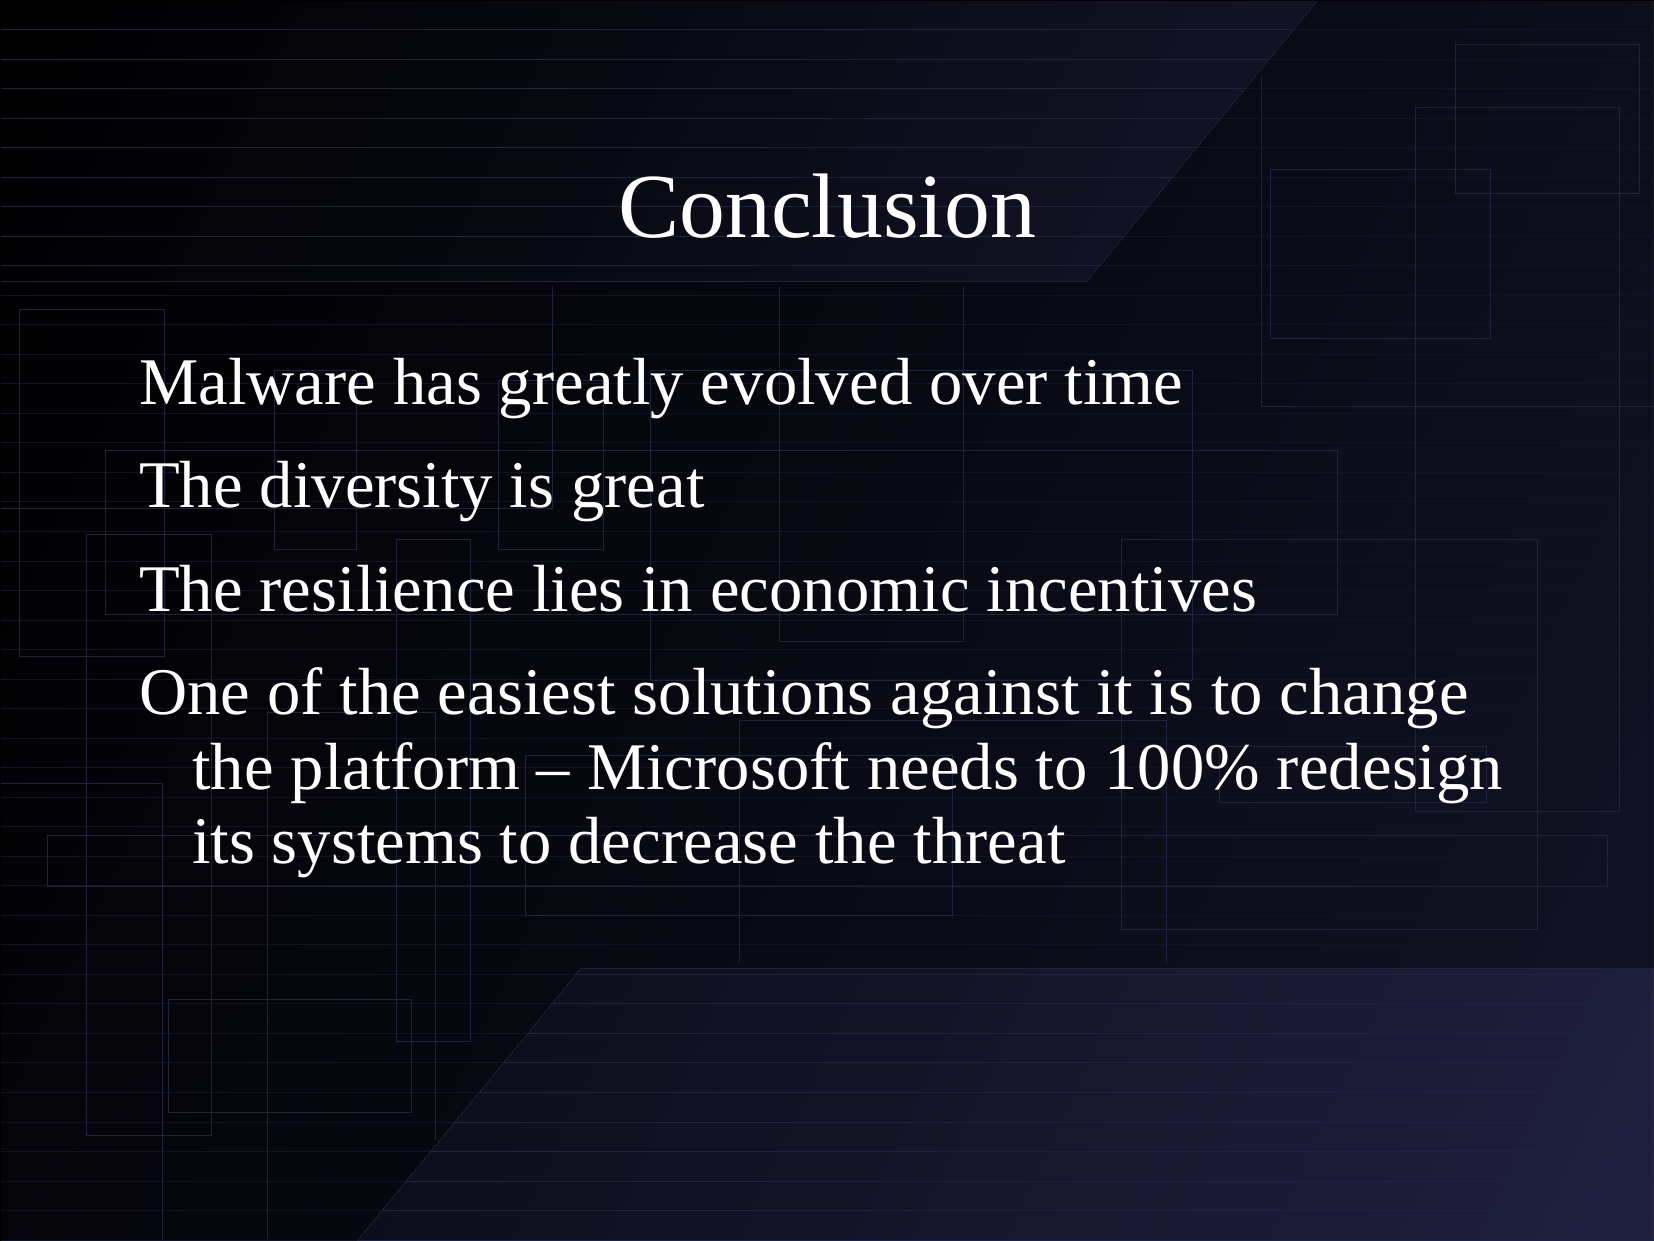

# Conclusion
Malware has greatly evolved over time
The diversity is great
The resilience lies in economic incentives
One of the easiest solutions against it is to change the platform – Microsoft needs to 100% redesign its systems to decrease the threat